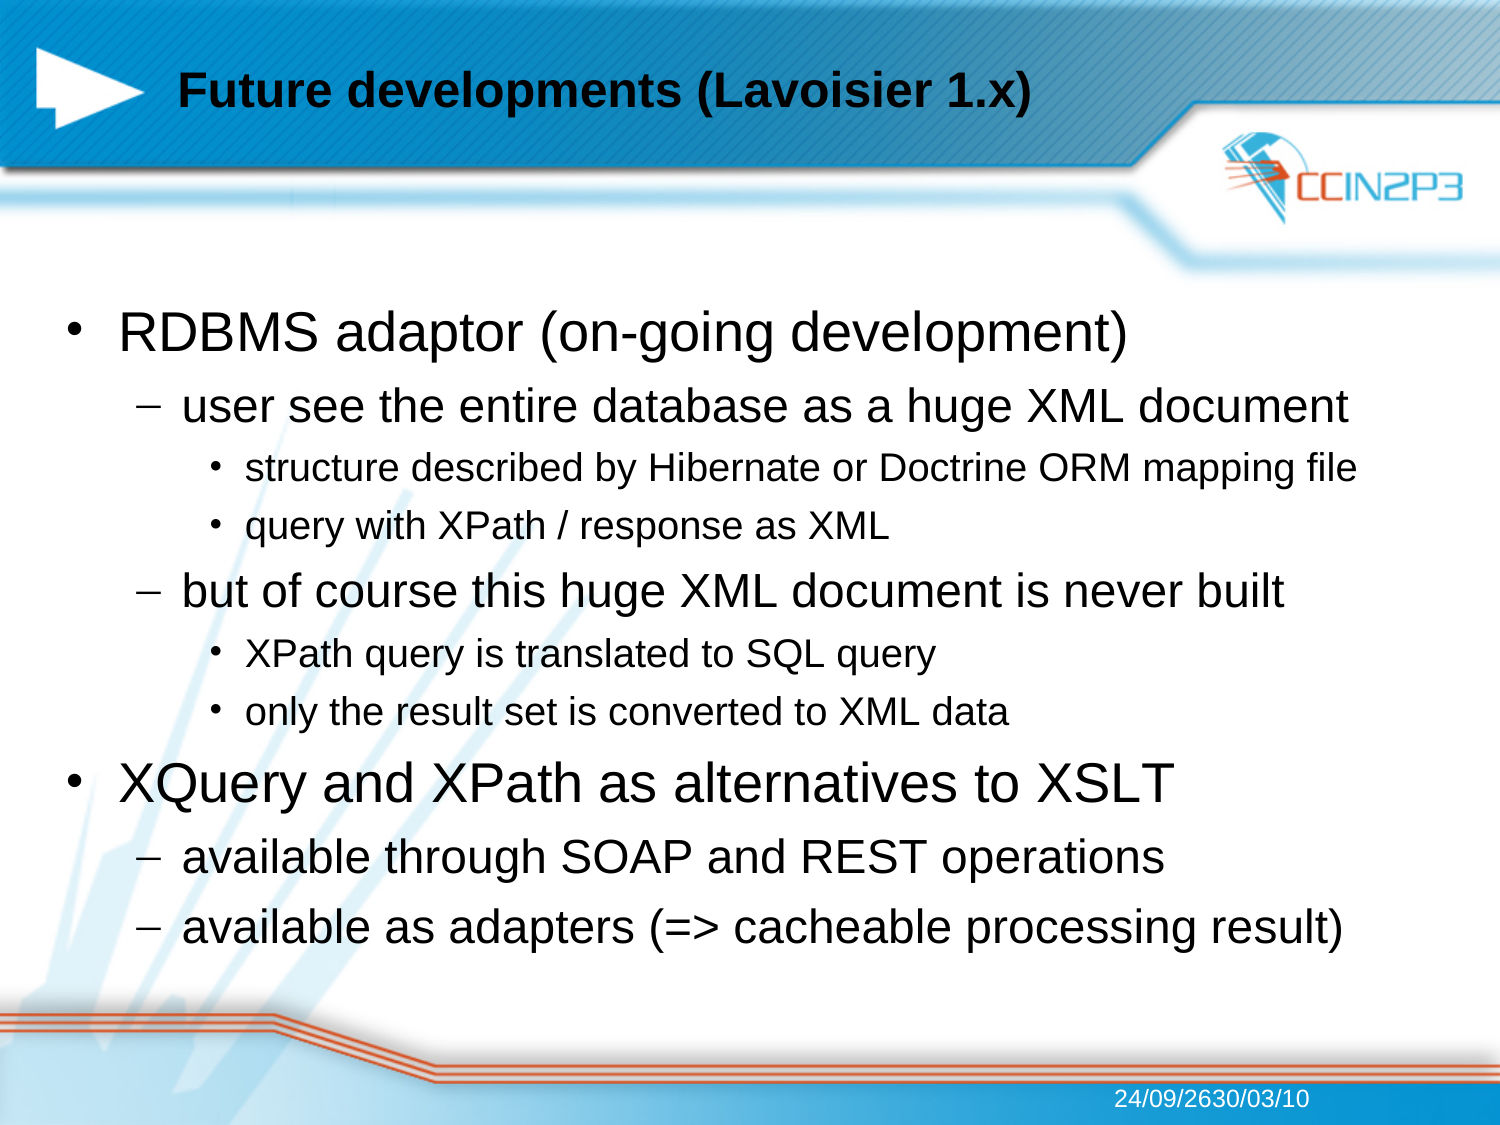

# Future developments (Lavoisier 1.x)
RDBMS adaptor (on-going development)
user see the entire database as a huge XML document
structure described by Hibernate or Doctrine ORM mapping file
query with XPath / response as XML
but of course this huge XML document is never built
XPath query is translated to SQL query
only the result set is converted to XML data
XQuery and XPath as alternatives to XSLT
available through SOAP and REST operations
available as adapters (=> cacheable processing result)